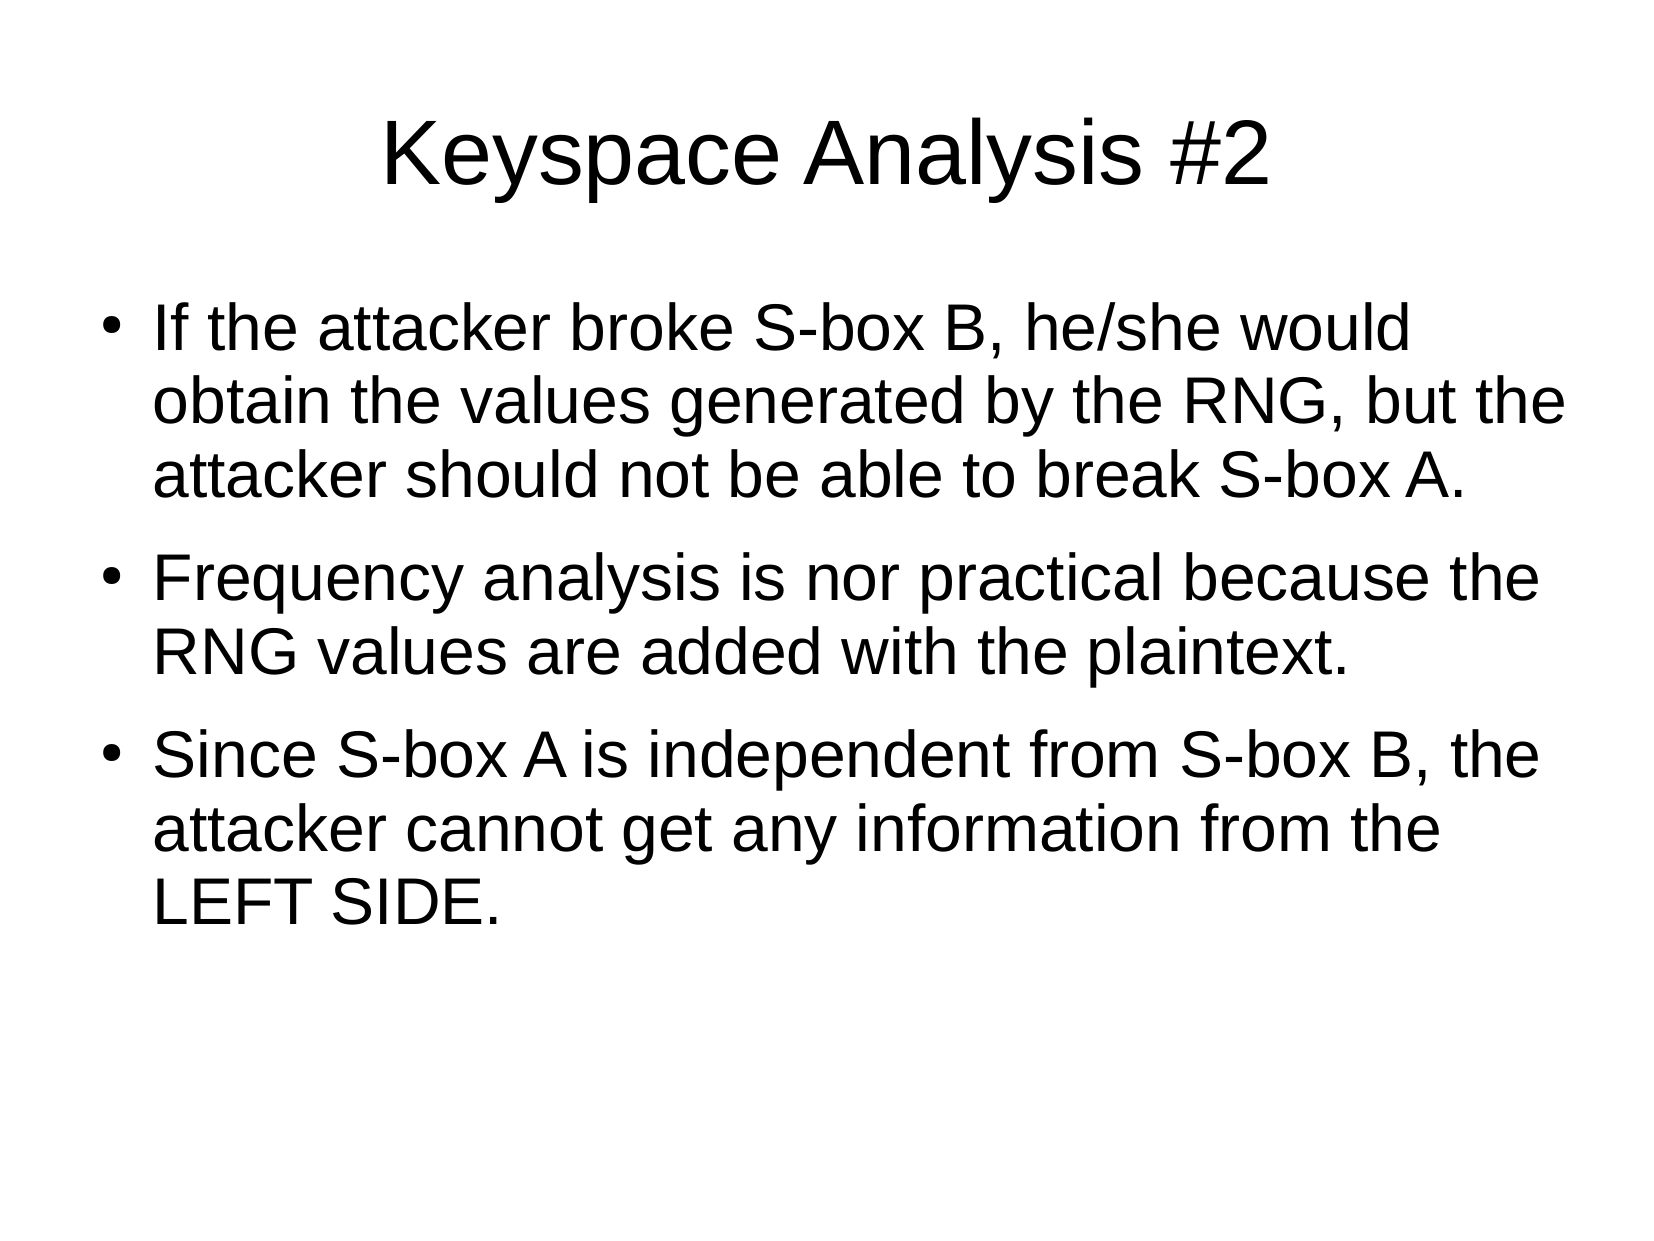

# Keyspace Analysis #2
If the attacker broke S-box B, he/she would obtain the values generated by the RNG, but the attacker should not be able to break S-box A.
Frequency analysis is nor practical because the RNG values are added with the plaintext.
Since S-box A is independent from S-box B, the attacker cannot get any information from the LEFT SIDE.